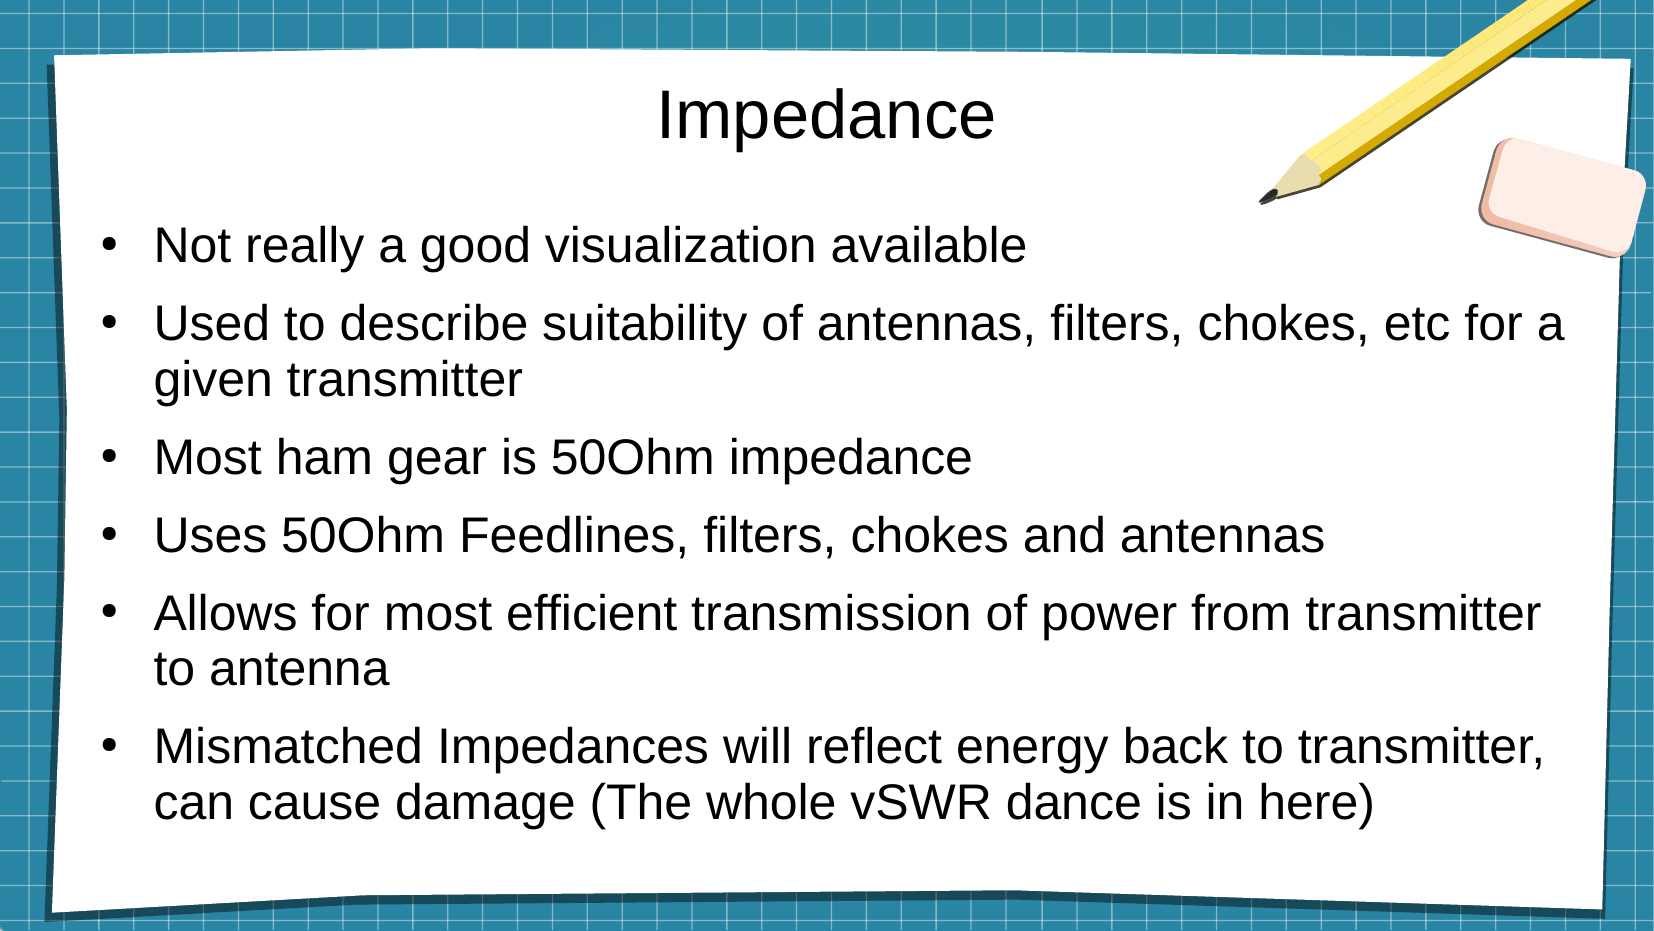

# Impedance
Not really a good visualization available
Used to describe suitability of antennas, filters, chokes, etc for a given transmitter
Most ham gear is 50Ohm impedance
Uses 50Ohm Feedlines, filters, chokes and antennas
Allows for most efficient transmission of power from transmitter to antenna
Mismatched Impedances will reflect energy back to transmitter, can cause damage (The whole vSWR dance is in here)